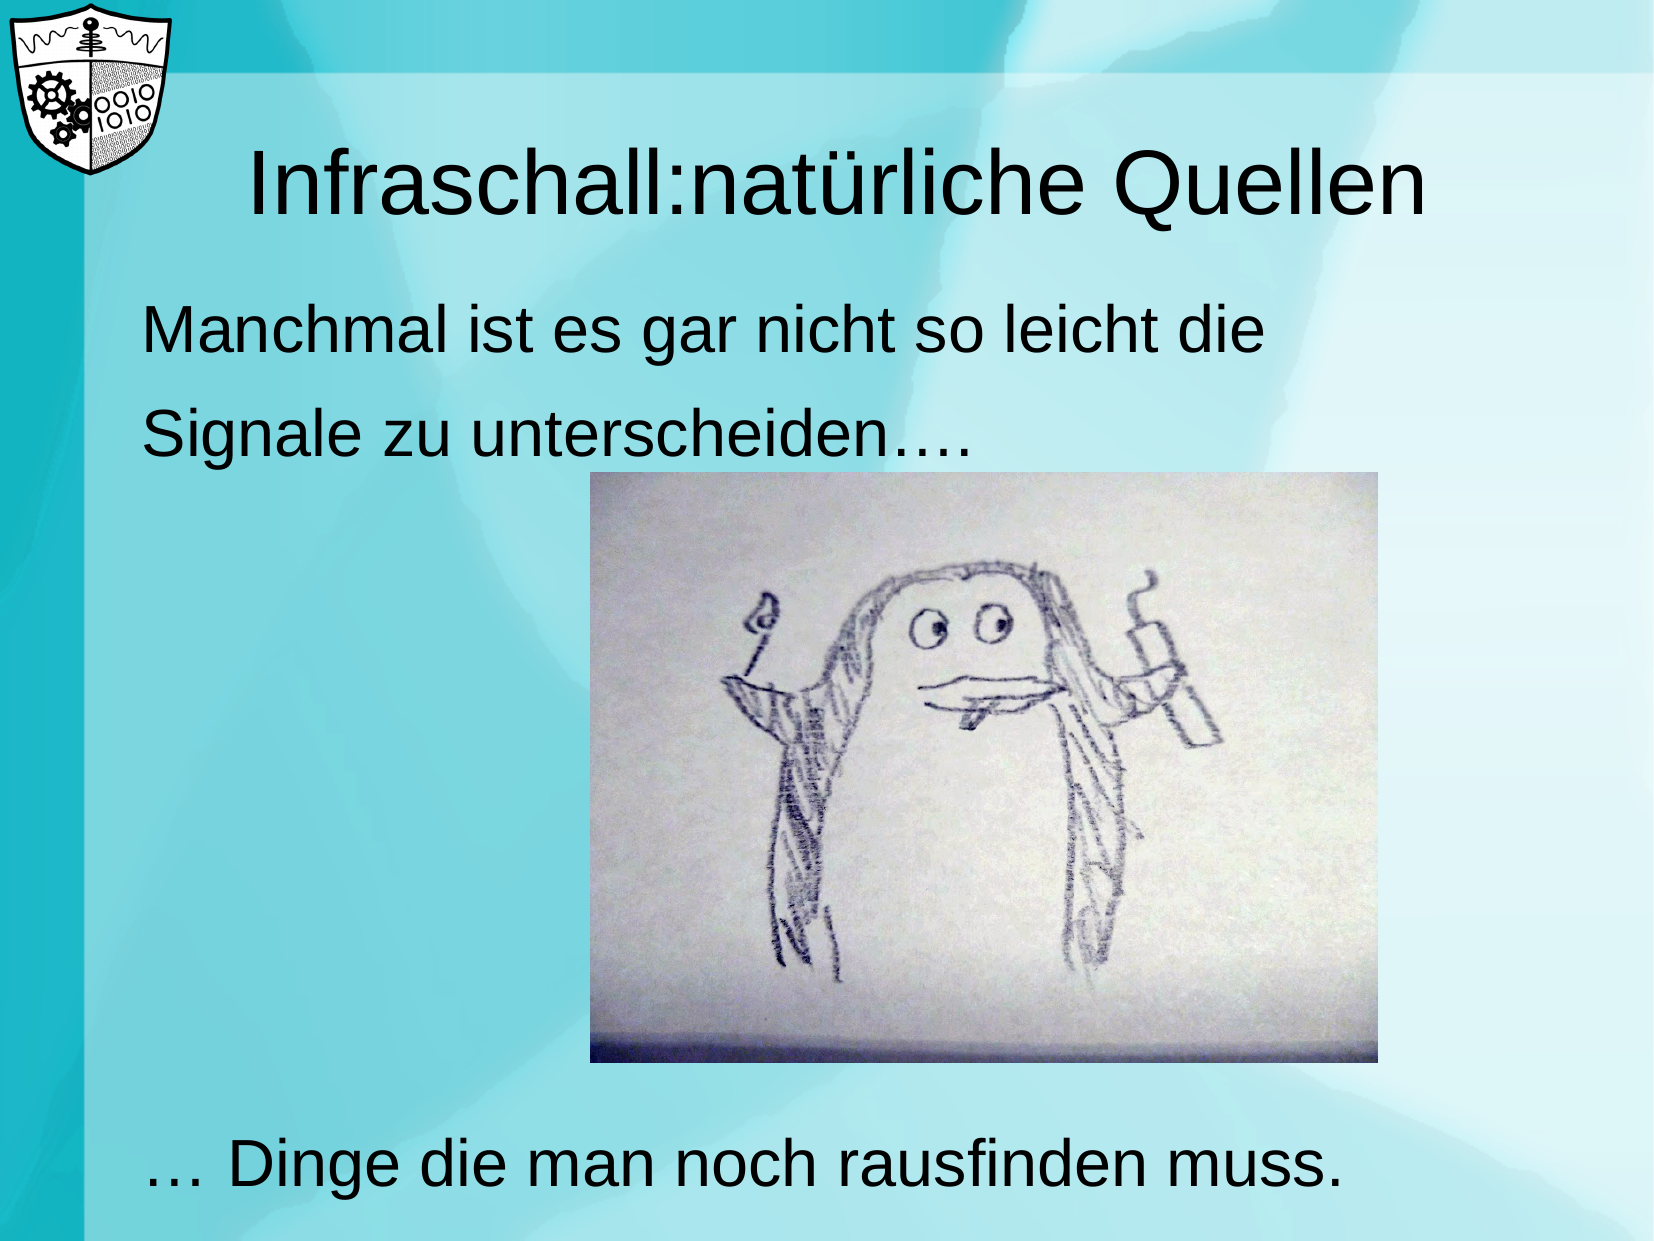

# Infraschall:natürliche Quellen
Manchmal ist es gar nicht so leicht die
Signale zu unterscheiden….
… Dinge die man noch rausfinden muss.